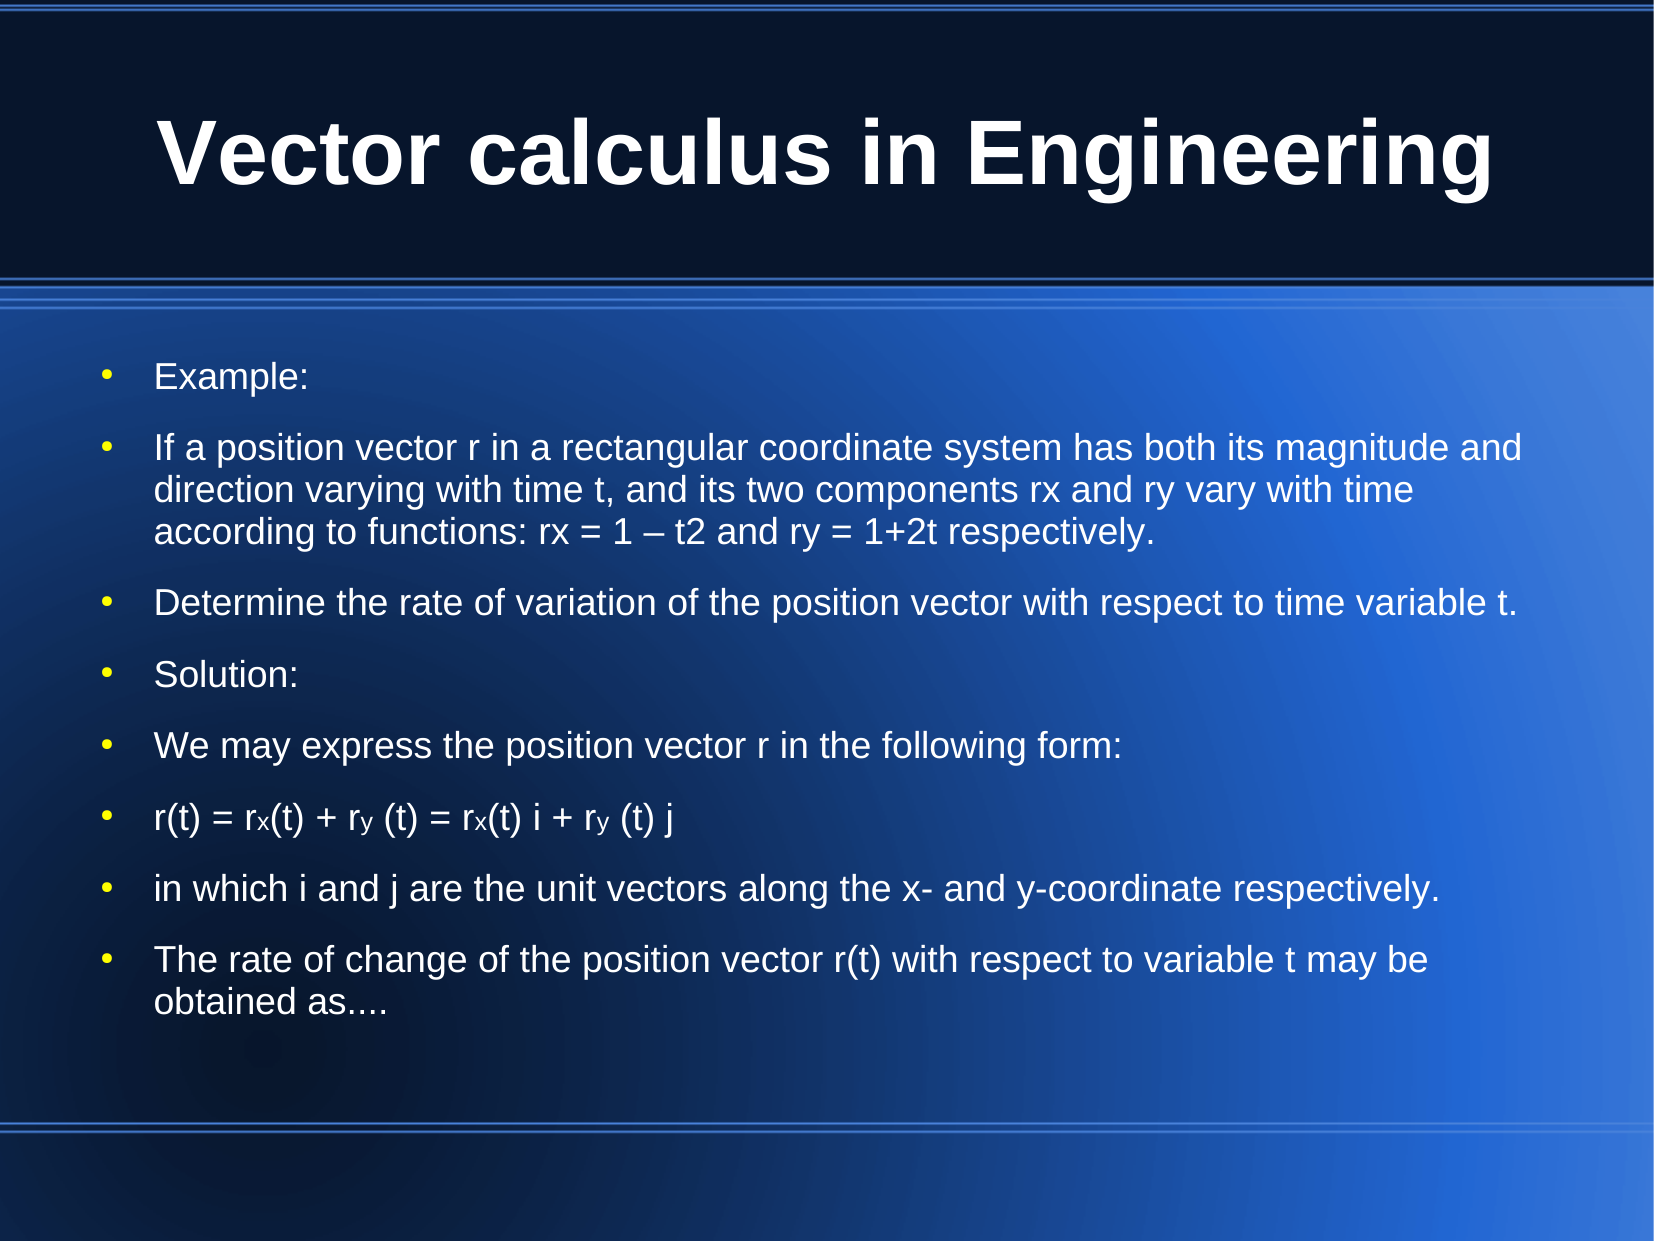

# Vector calculus in Engineering
Example:
If a position vector r in a rectangular coordinate system has both its magnitude and direction varying with time t, and its two components rx and ry vary with time according to functions: rx = 1 – t2 and ry = 1+2t respectively.
Determine the rate of variation of the position vector with respect to time variable t.
Solution:
We may express the position vector r in the following form:
r(t) = rx(t) + ry (t) = rx(t) i + ry (t) j
in which i and j are the unit vectors along the x- and y-coordinate respectively.
The rate of change of the position vector r(t) with respect to variable t may be obtained as....